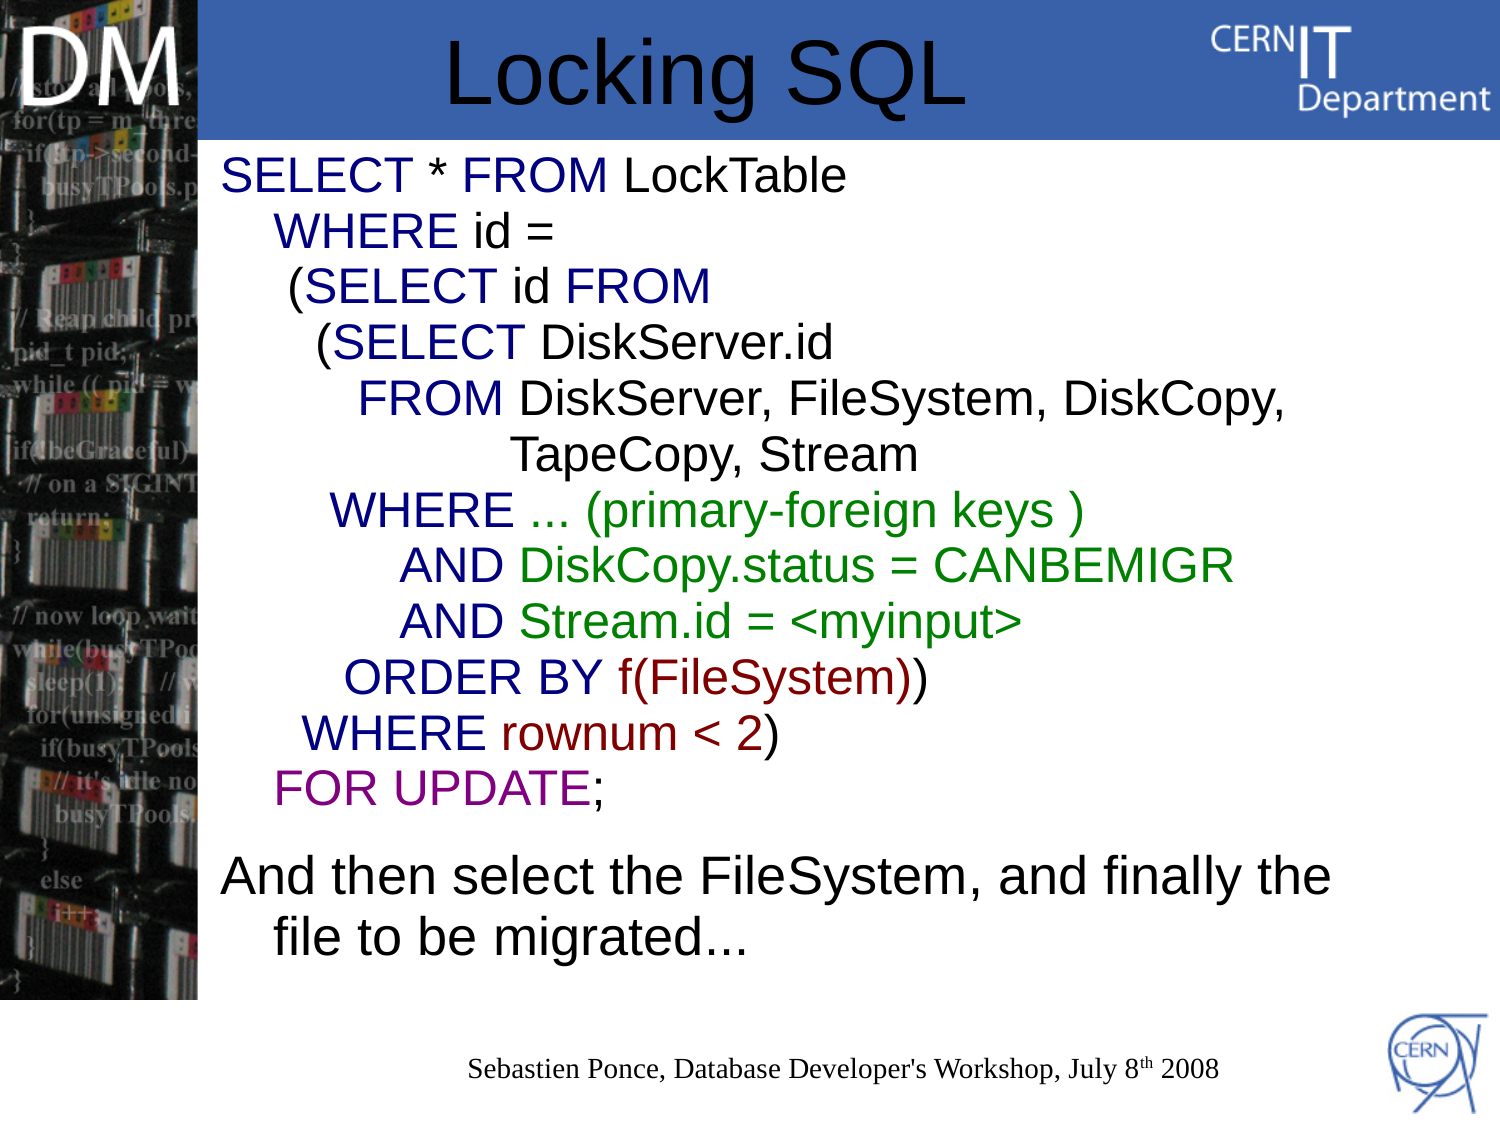

# Locking SQL
SELECT * FROM LockTable
WHERE id =
 (SELECT id FROM
 (SELECT DiskServer.id
 FROM DiskServer, FileSystem, DiskCopy,
 TapeCopy, Stream
 WHERE ... (primary-foreign keys )
 AND DiskCopy.status = CANBEMIGR
 AND Stream.id = <myinput>
 ORDER BY f(FileSystem))
 WHERE rownum < 2)
FOR UPDATE;
And then select the FileSystem, and finally the file to be migrated...